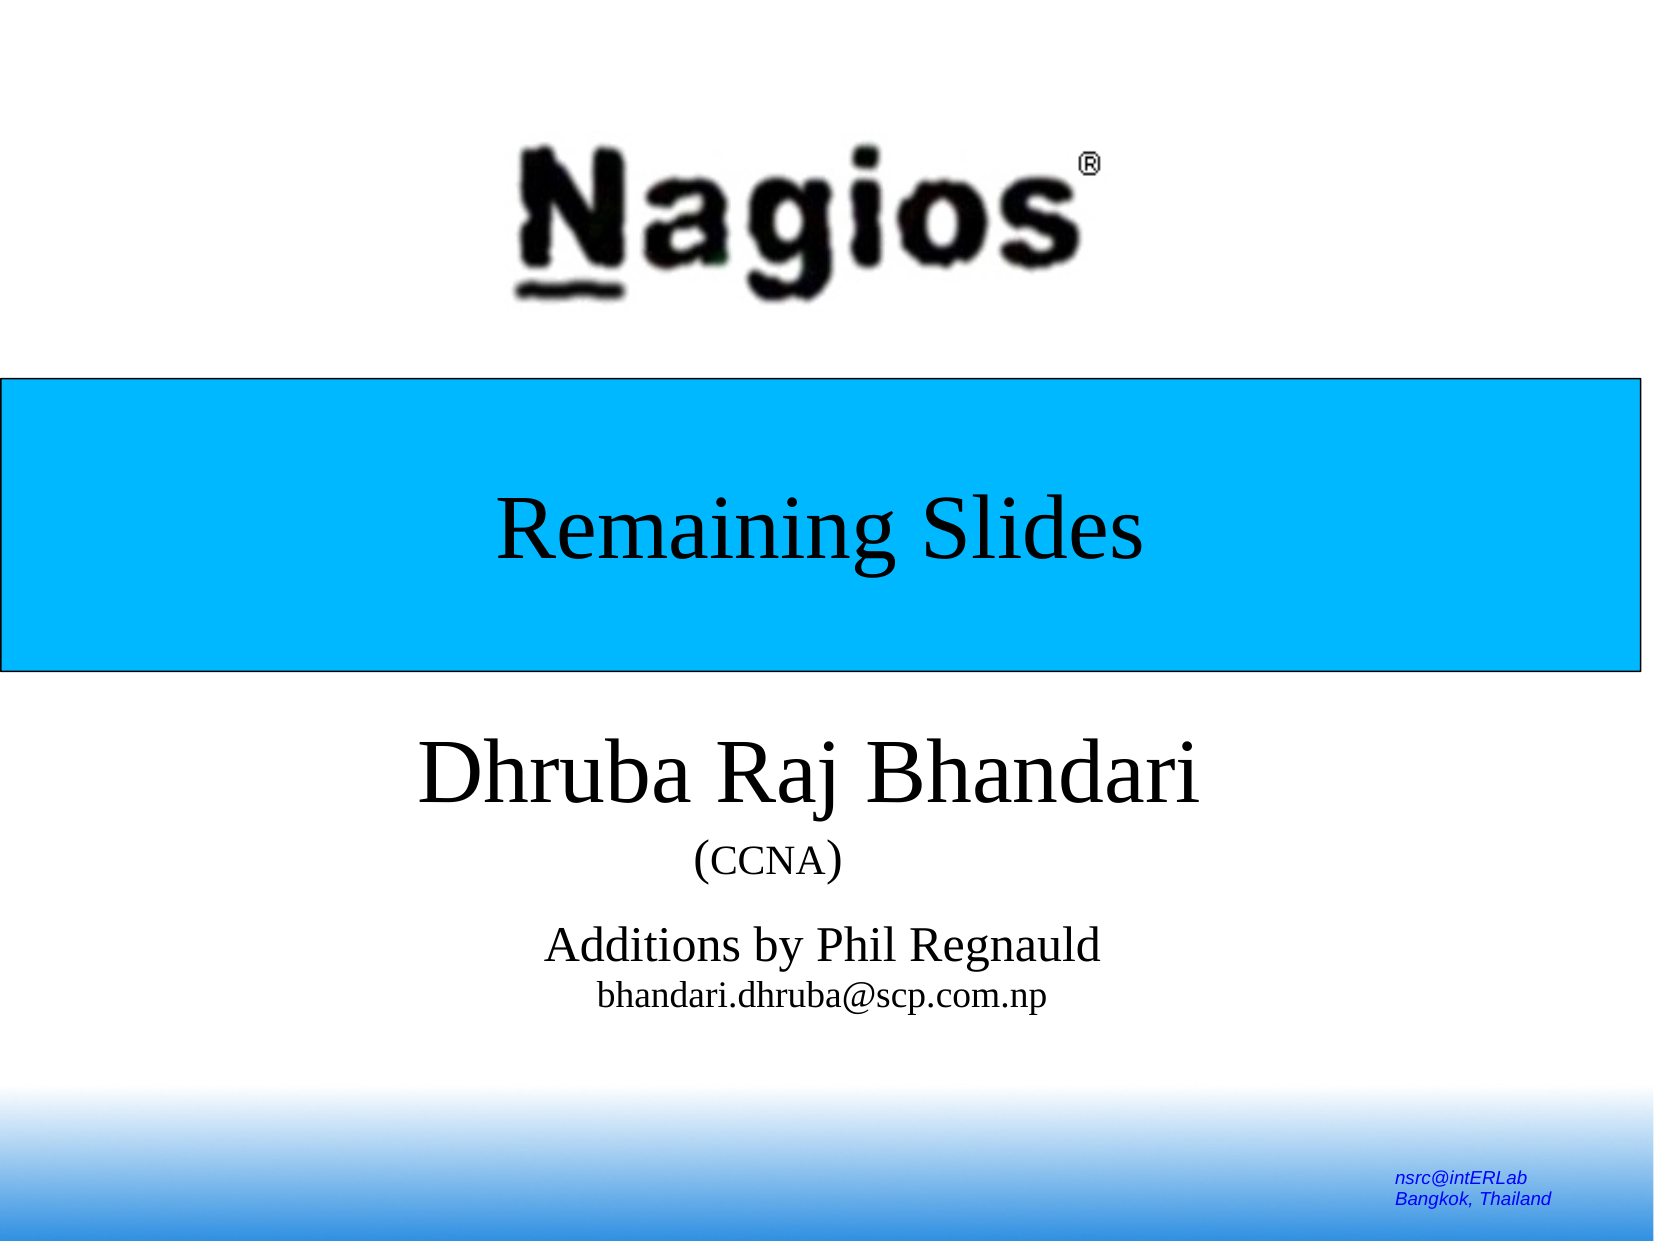

Remaining Slides
Dhruba Raj Bhandari
(CCNA)
Additions by Phil Regnauld
bhandari.dhruba@scp.com.np